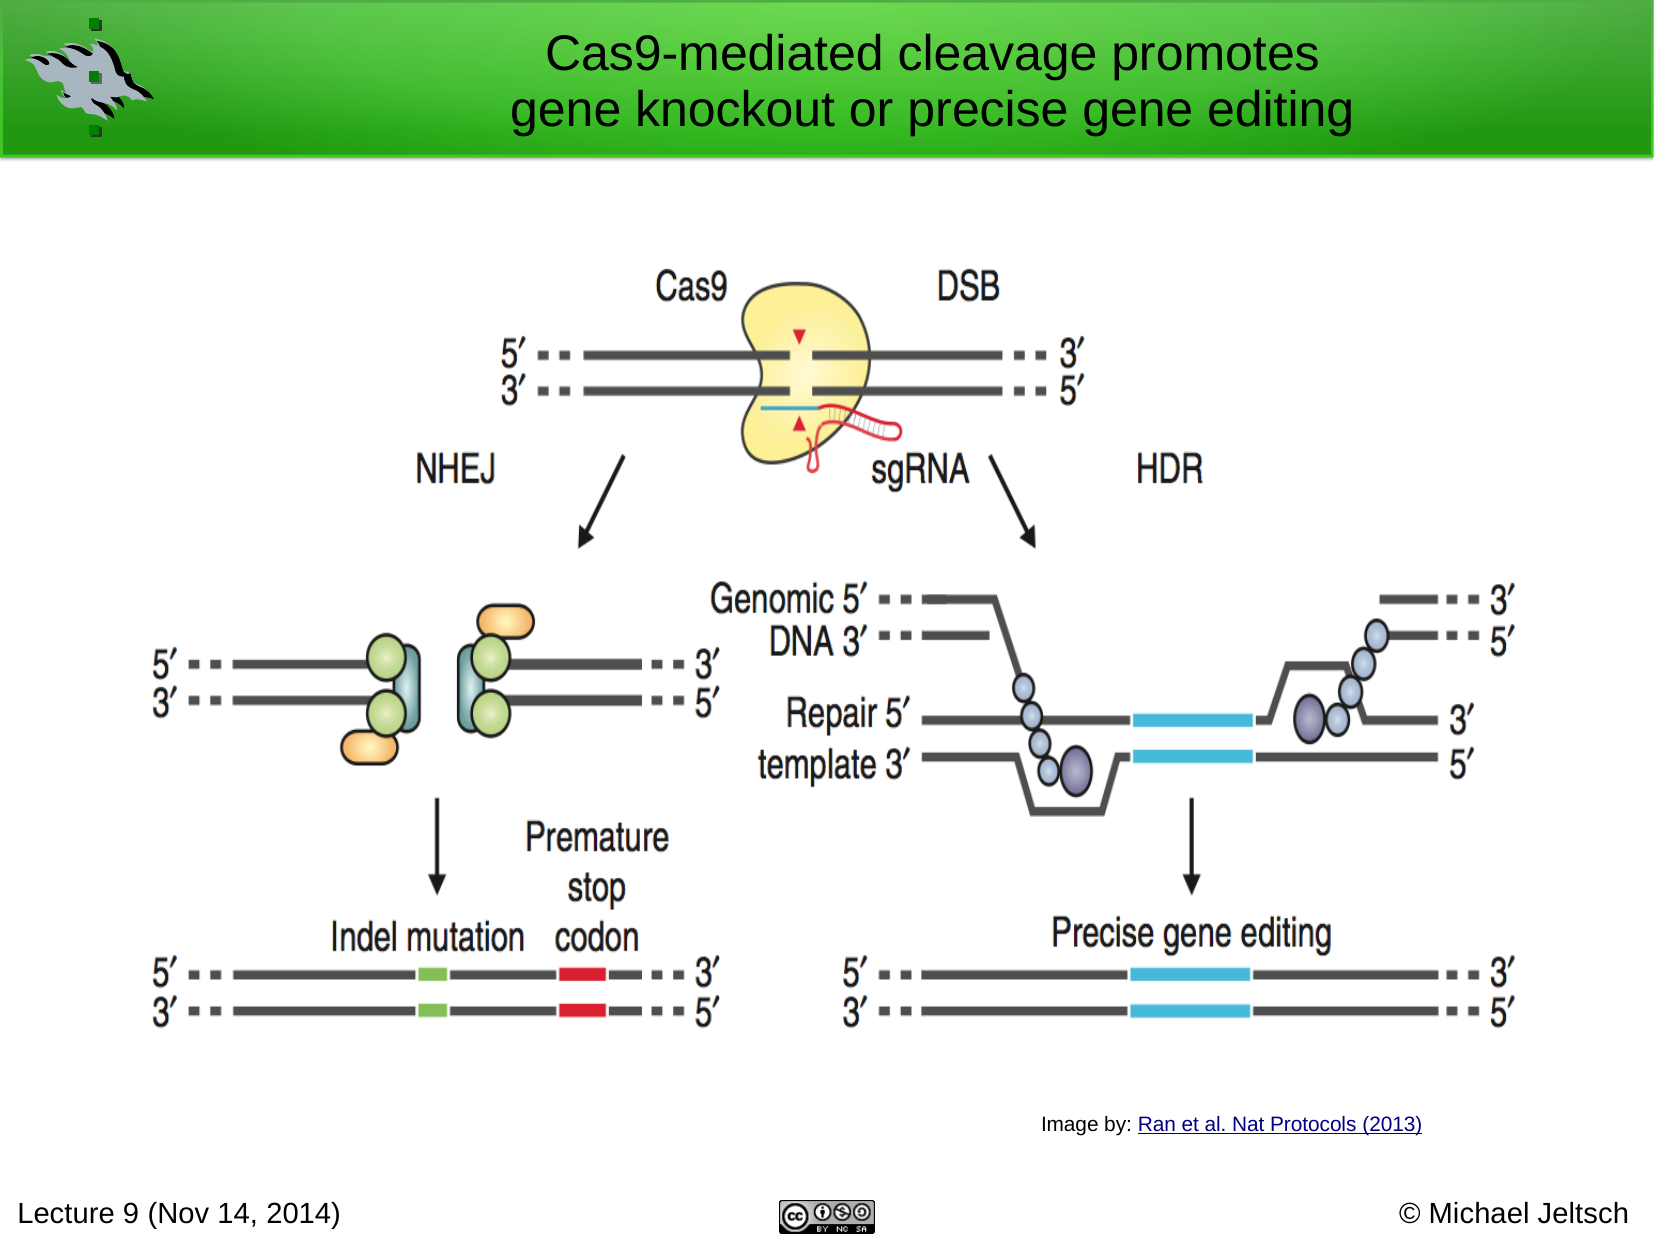

Cas9-mediated cleavage promotes
gene knockout or precise gene editing
Image by: Ran et al. Nat Protocols (2013)